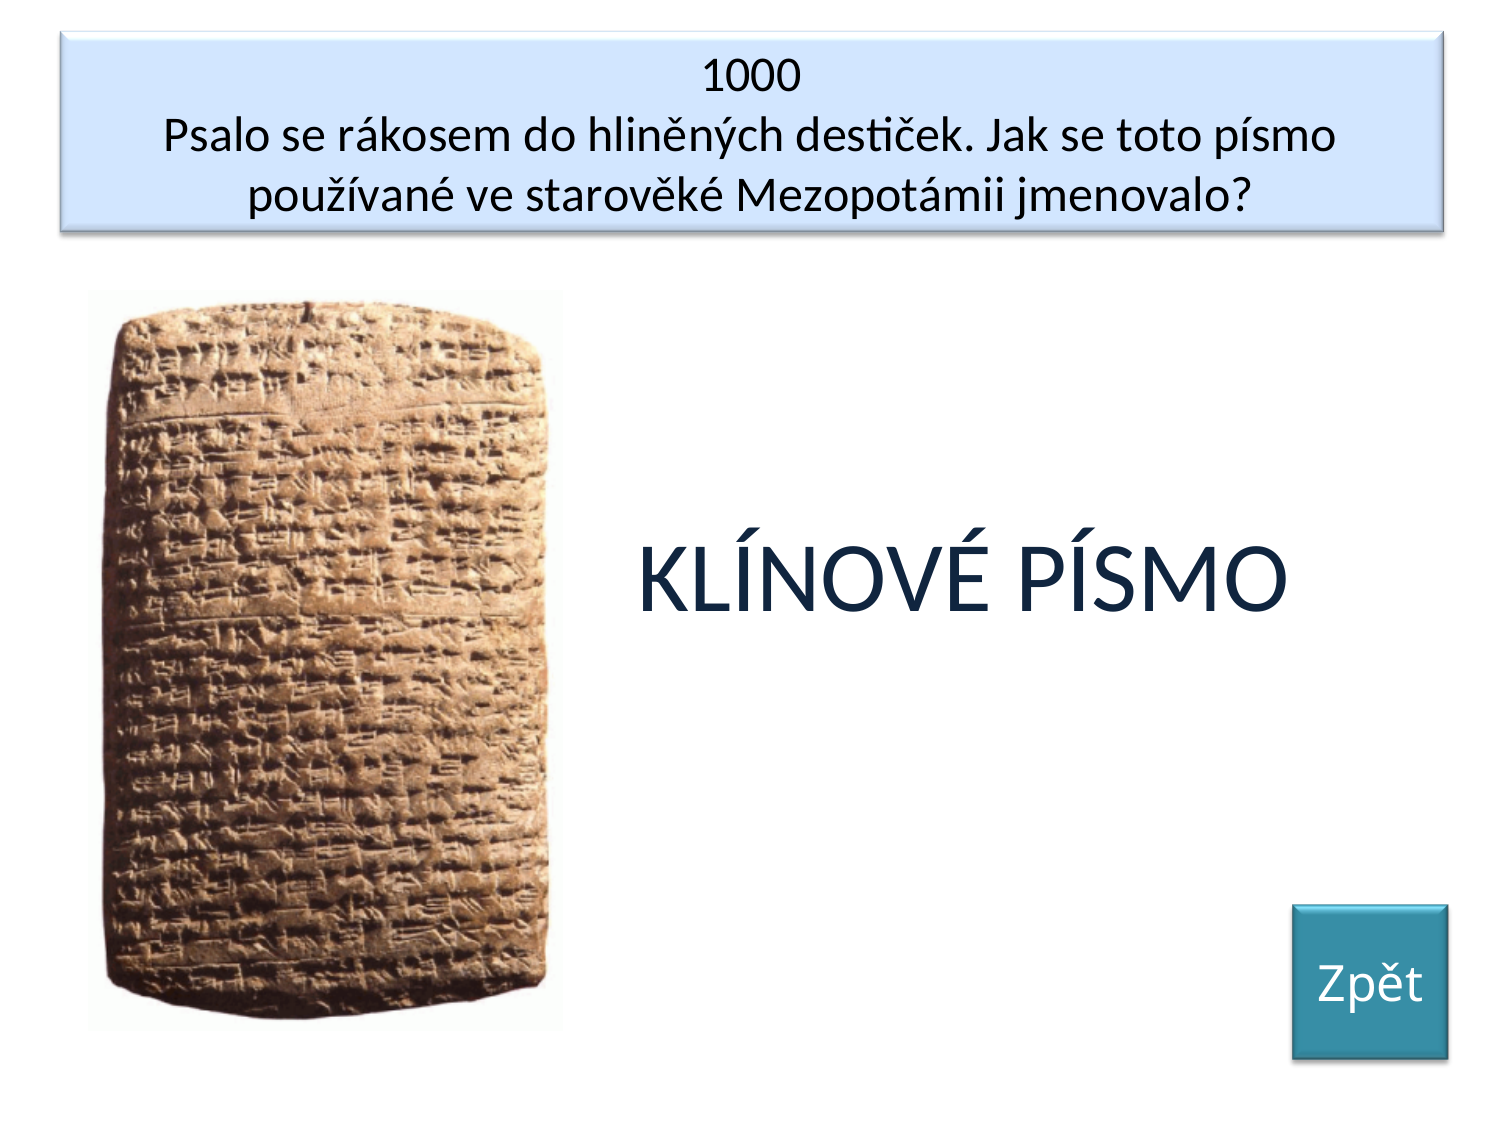

1000
Psalo se rákosem do hliněných destiček. Jak se toto písmo používané ve starověké Mezopotámii jmenovalo?
KLÍNOVÉ PÍSMO
Zpět